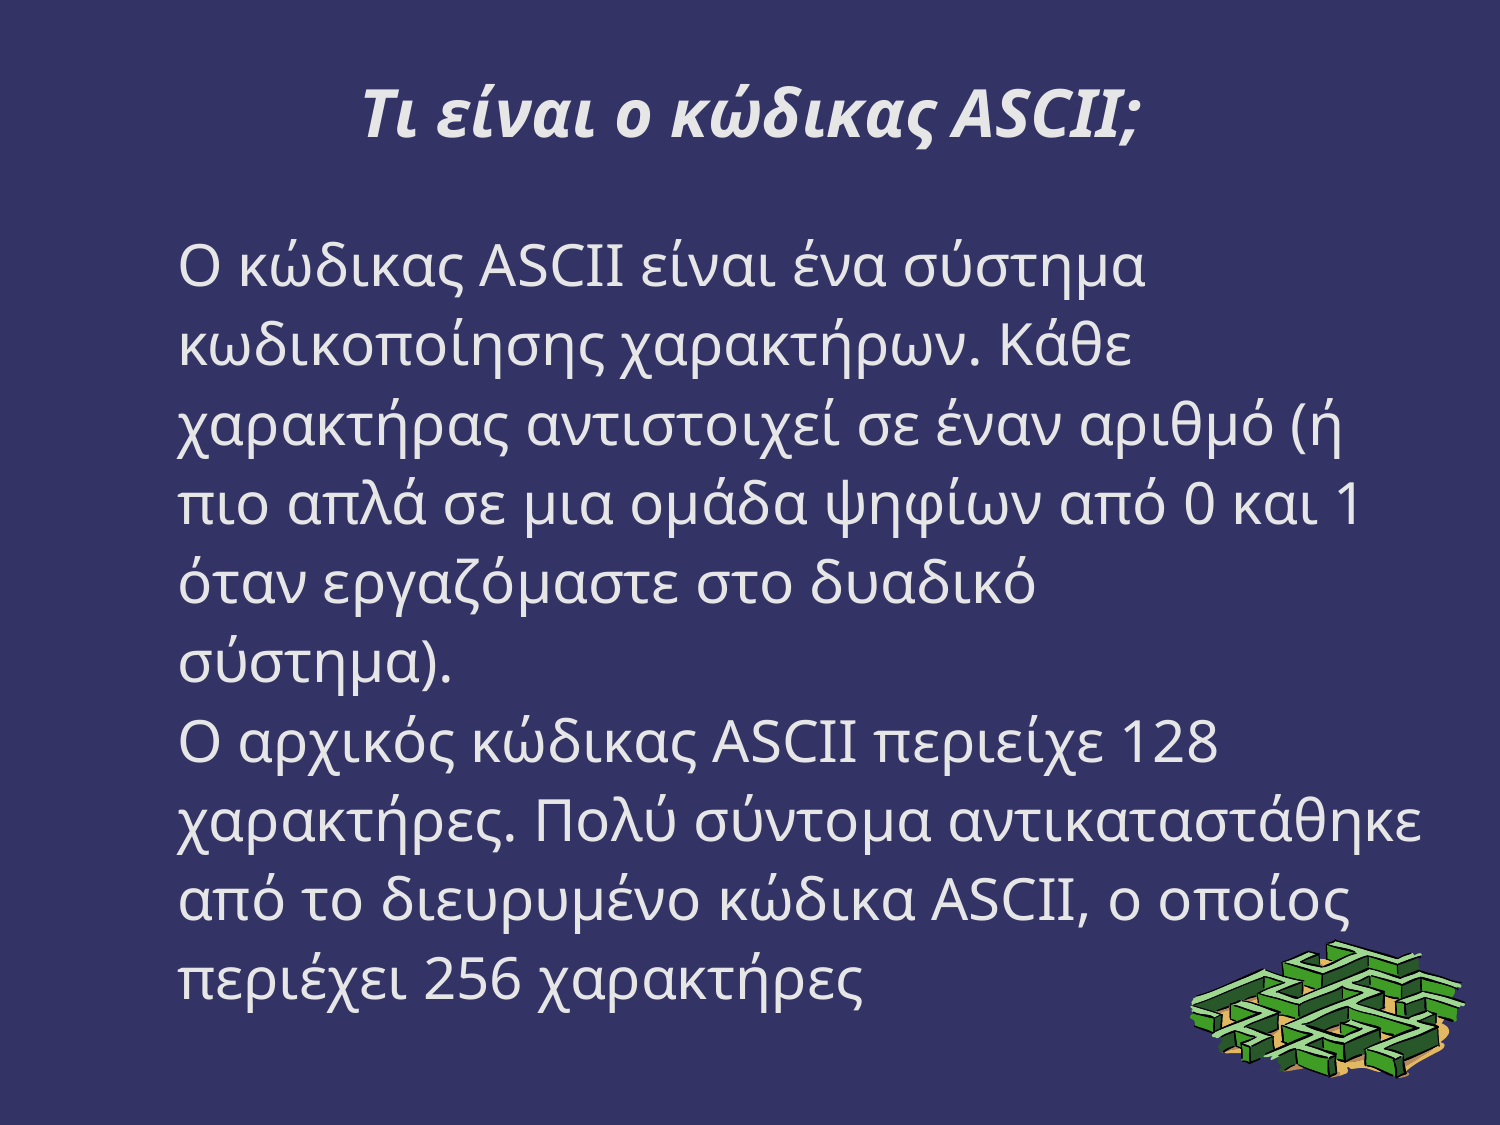

# Τι είναι ο κώδικας ASCII;
Ο κώδικας ASCII είναι ένα σύστημα κωδικοποίησης χαρακτήρων. Κάθε χαρακτήρας αντιστοιχεί σε έναν αριθμό (ή πιο απλά σε μια ομάδα ψηφίων από 0 και 1 όταν εργαζόμαστε στο δυαδικό
σύστημα).
Ο αρχικός κώδικας ASCII περιείχε 128 χαρακτήρες. Πολύ σύντομα αντικαταστάθηκε από το διευρυμένο κώδικα ASCII, ο οποίος περιέχει 256 χαρακτήρες